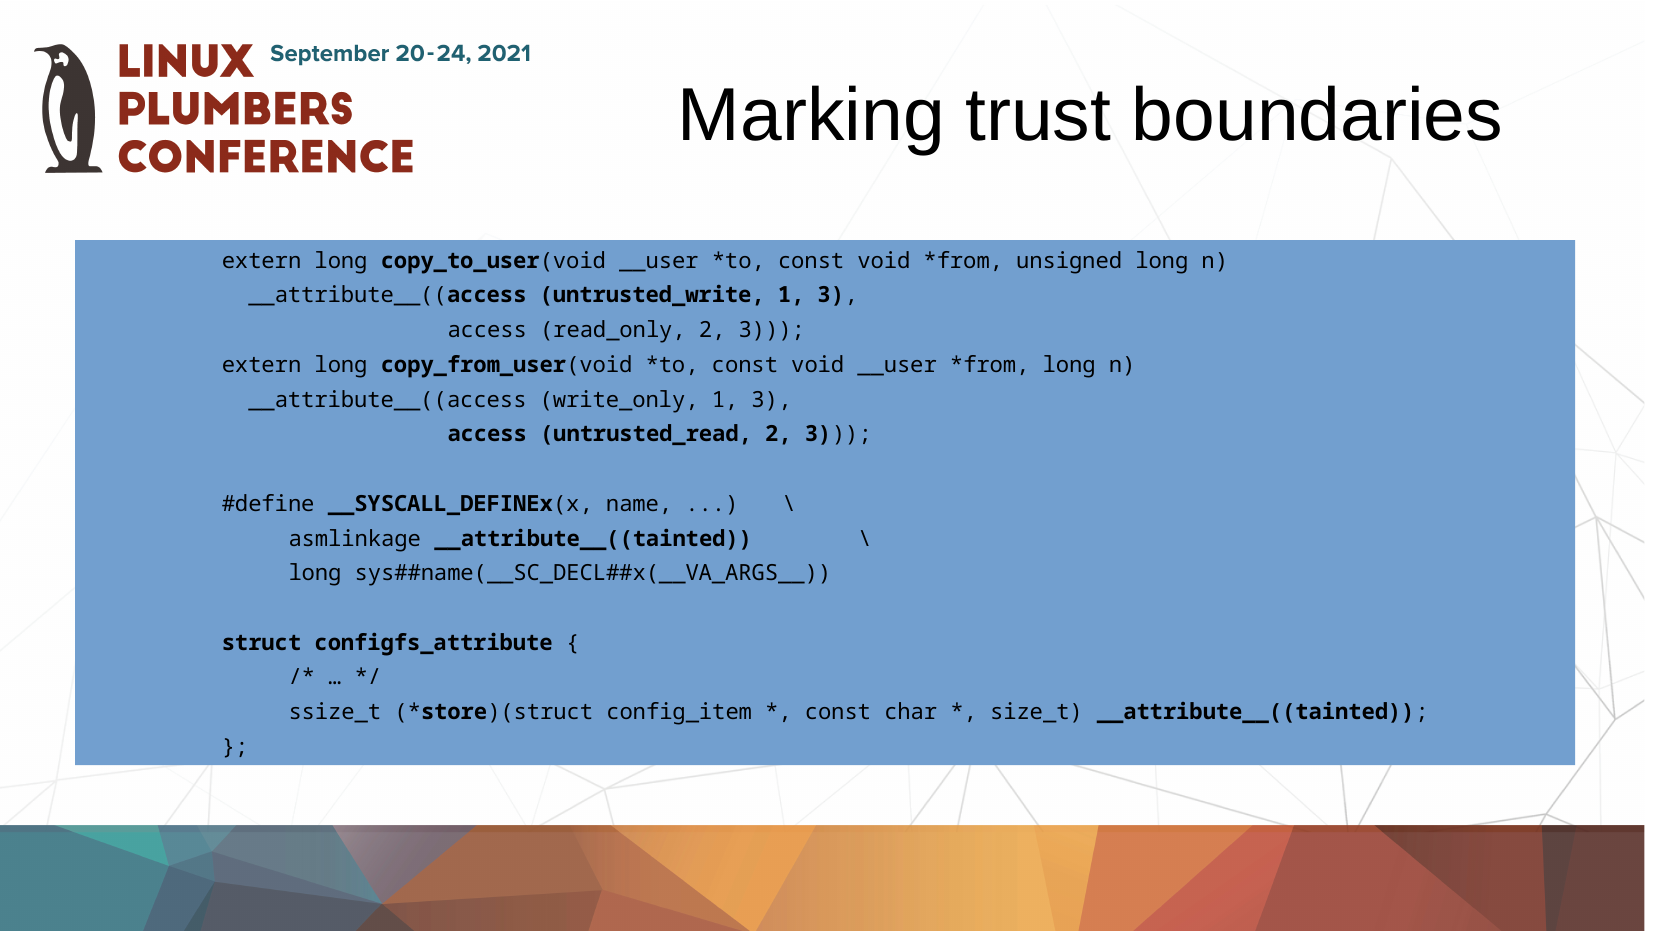

# Marking trust boundaries
extern long copy_to_user(void __user *to, const void *from, unsigned long n)
 __attribute__((access (untrusted_write, 1, 3),
		 access (read_only, 2, 3)));
extern long copy_from_user(void *to, const void __user *from, long n)
 __attribute__((access (write_only, 1, 3),
		 access (untrusted_read, 2, 3)));
#define __SYSCALL_DEFINEx(x, name, ...)		 \
	asmlinkage __attribute__((tainted)) \
	long sys##name(__SC_DECL##x(__VA_ARGS__))
struct configfs_attribute {
	/* … */
	ssize_t (*store)(struct config_item *, const char *, size_t) __attribute__((tainted));
};